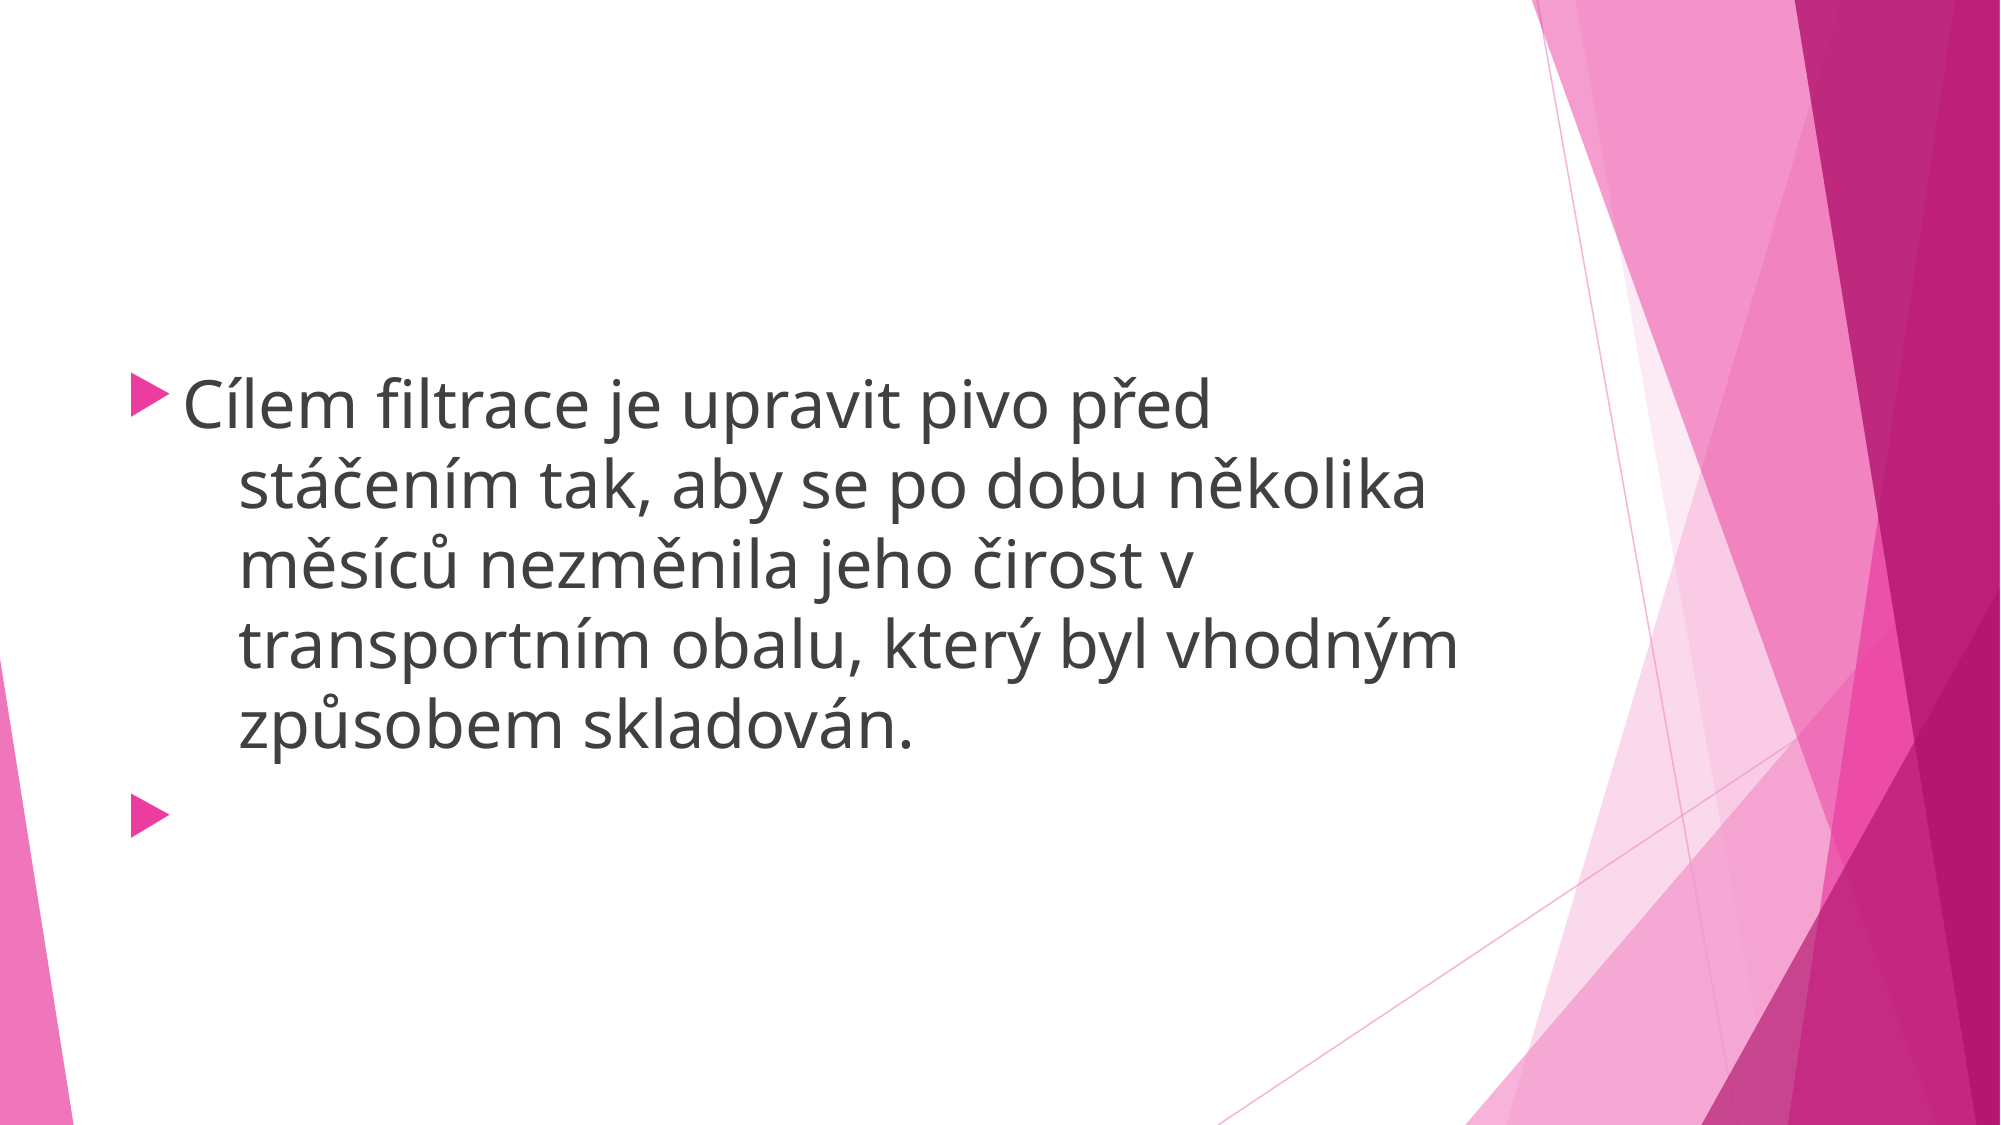

#
Cílem filtrace je upravit pivo před stáčením tak, aby se po dobu několika měsíců nezměnila jeho čirost v transportním obalu, který byl vhodným způsobem skladován.